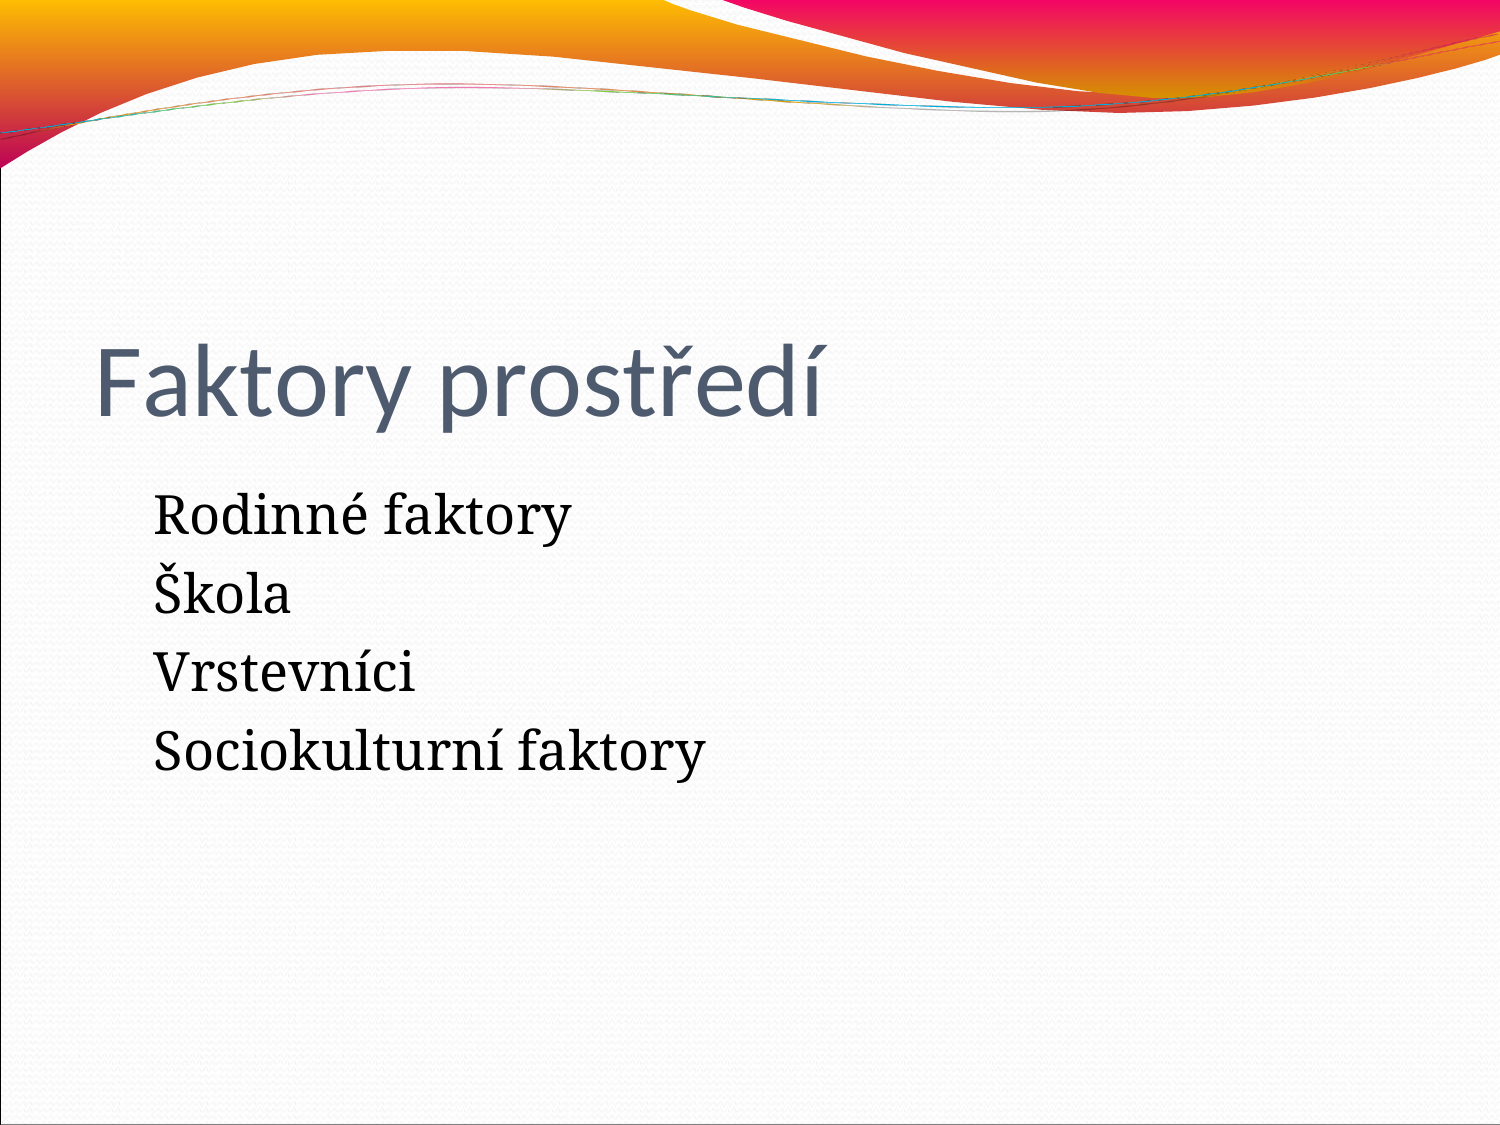

# Faktory prostředí
Rodinné faktory
Škola
Vrstevníci
Sociokulturní faktory